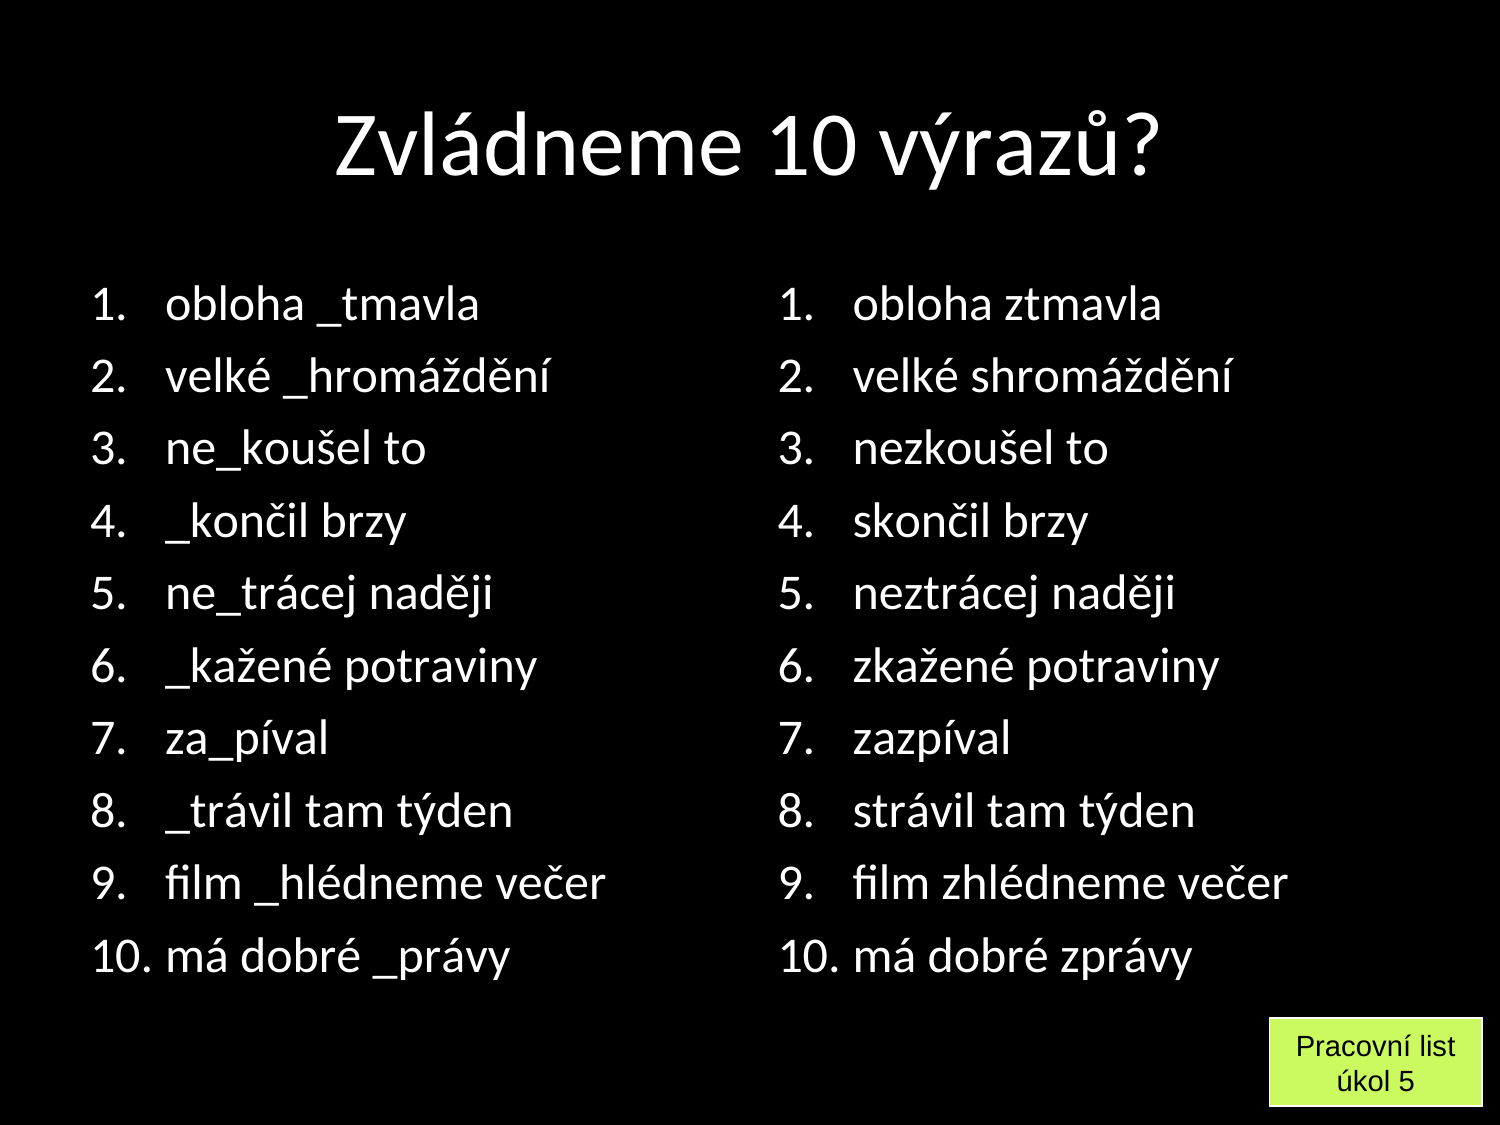

# Zvládneme 10 výrazů?
obloha _tmavla
velké _hromáždění
ne_koušel to
_končil brzy
ne_trácej naději
_kažené potraviny
za_píval
_trávil tam týden
film _hlédneme večer
má dobré _právy
obloha ztmavla
velké shromáždění
nezkoušel to
skončil brzy
neztrácej naději
zkažené potraviny
zazpíval
strávil tam týden
film zhlédneme večer
má dobré zprávy
Pracovní list
úkol 5